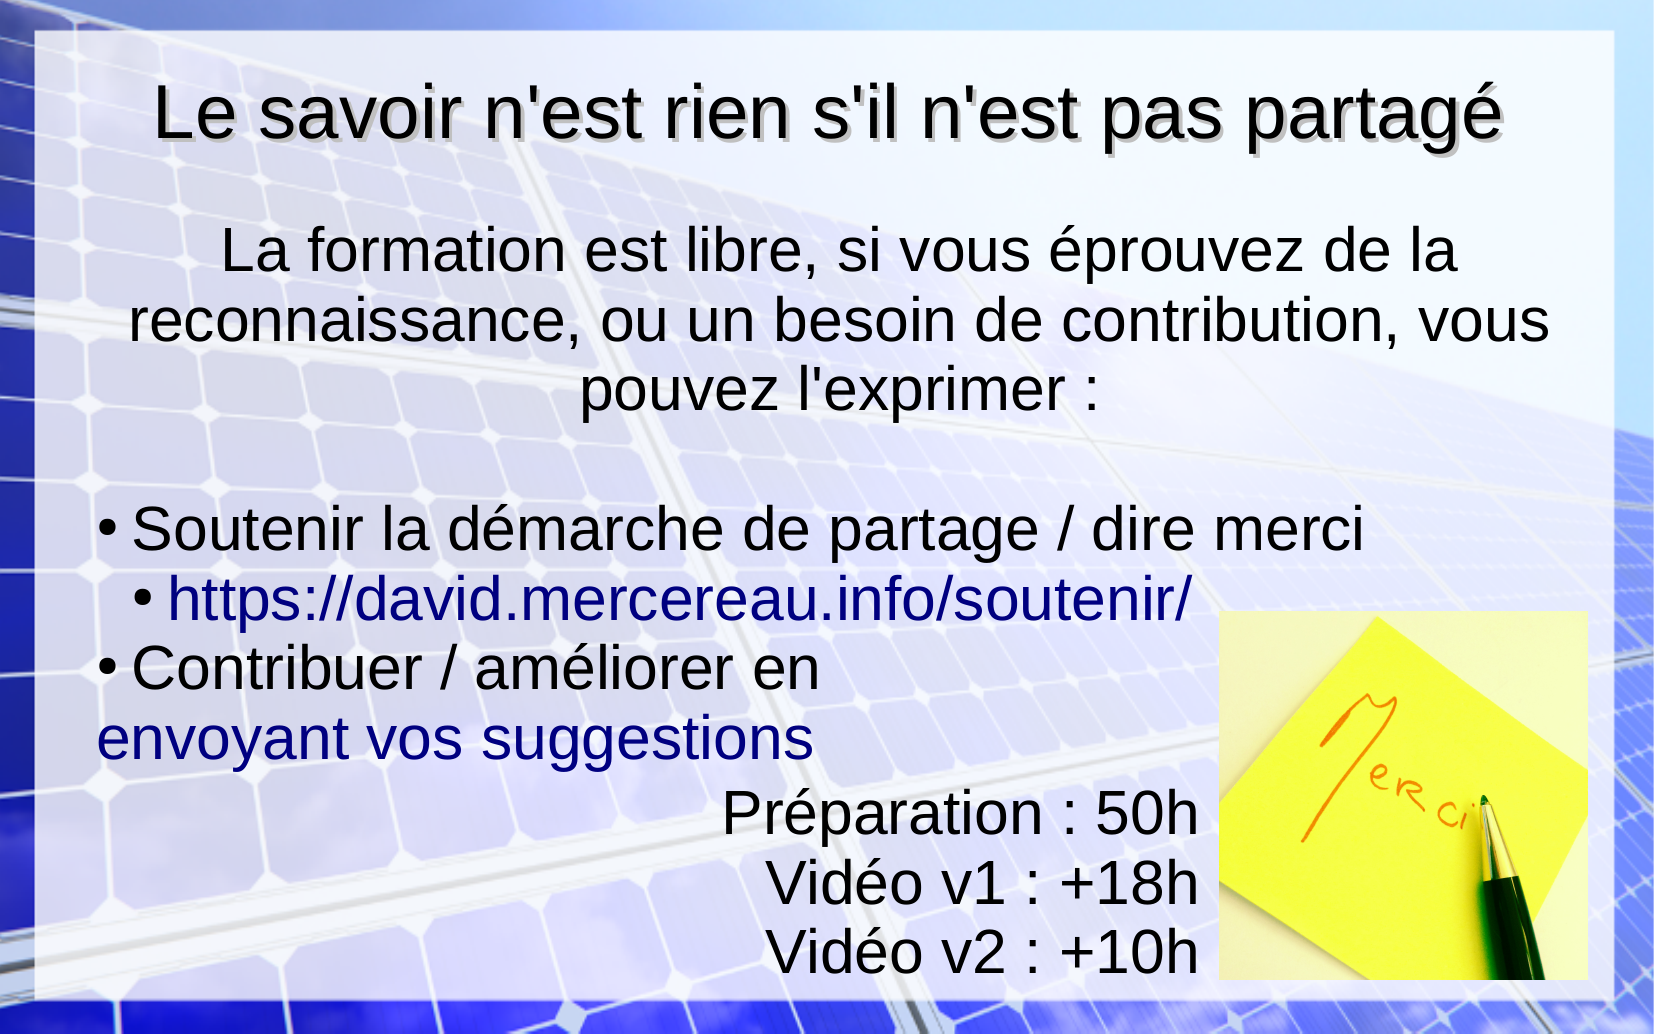

# Le savoir n'est rien s'il n'est pas partagé
La formation est libre, si vous éprouvez de la reconnaissance, ou un besoin de contribution, vous pouvez l'exprimer :
Soutenir la démarche de partage / dire merci
https://david.mercereau.info/soutenir/
Contribuer / améliorer en
envoyant vos suggestions
Préparation : 50h
Vidéo v1 : +18h
Vidéo v2 : +10h